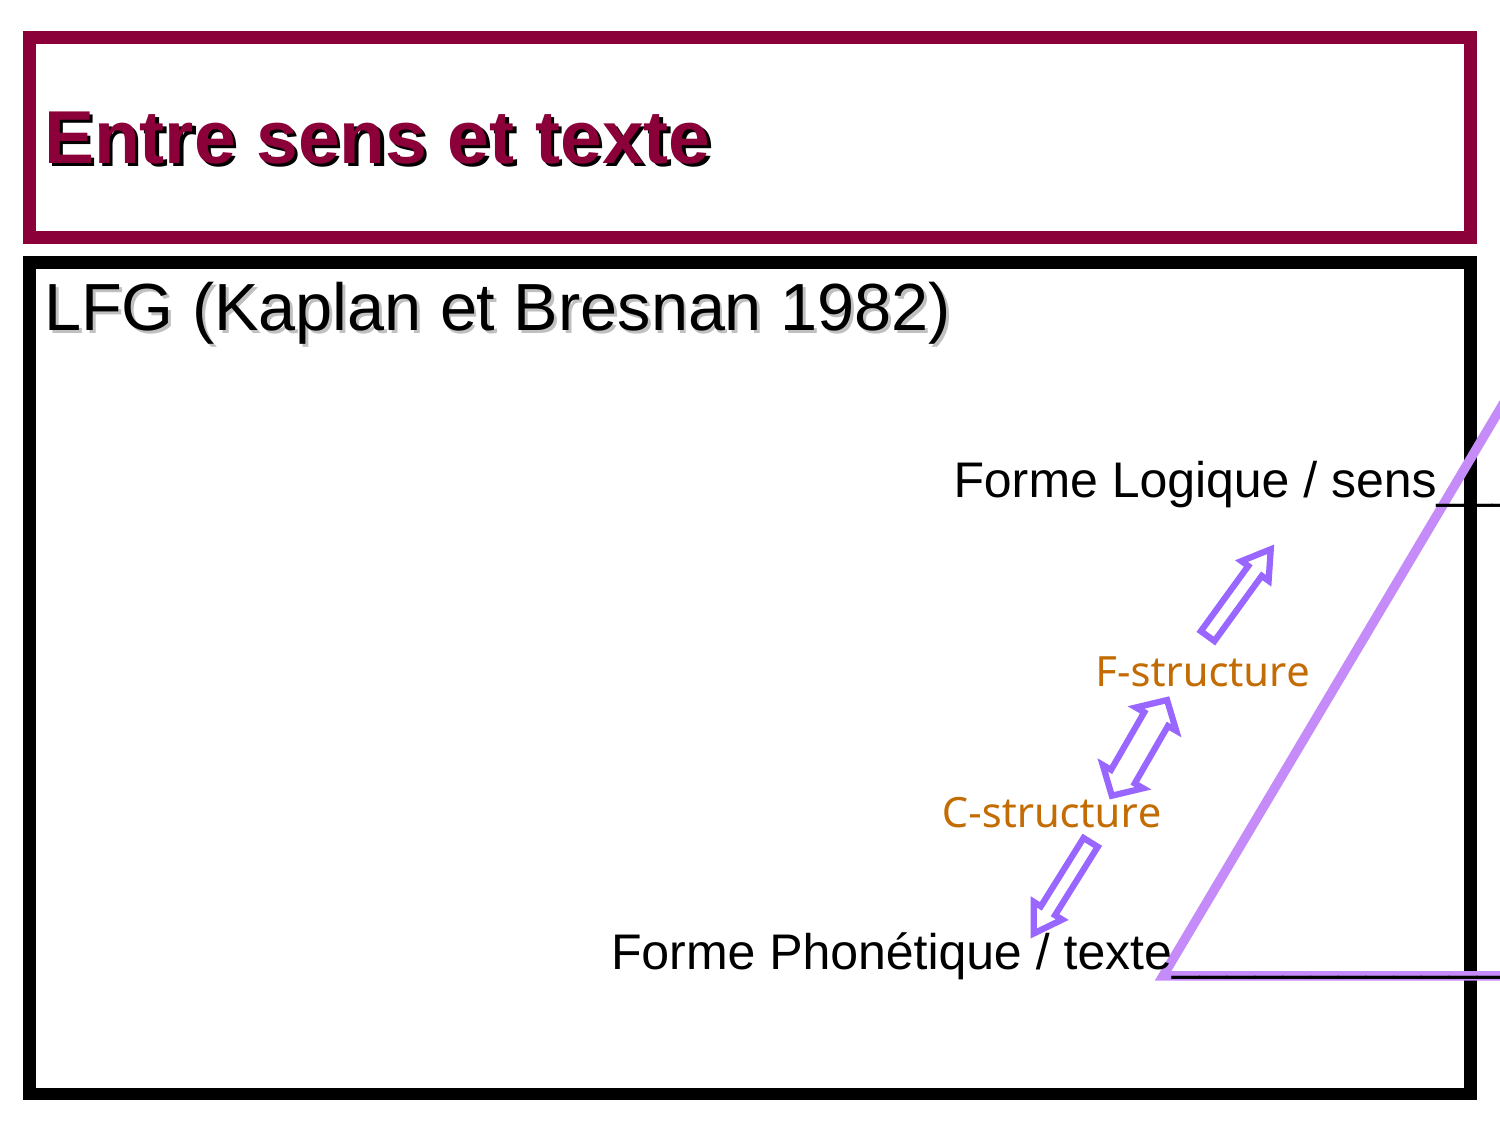

# Entre sens et texte
LFG (Kaplan et Bresnan 1982)
Forme Logique / sens_______
Forme Phonétique / texte__________________________
F-structure
C-structure